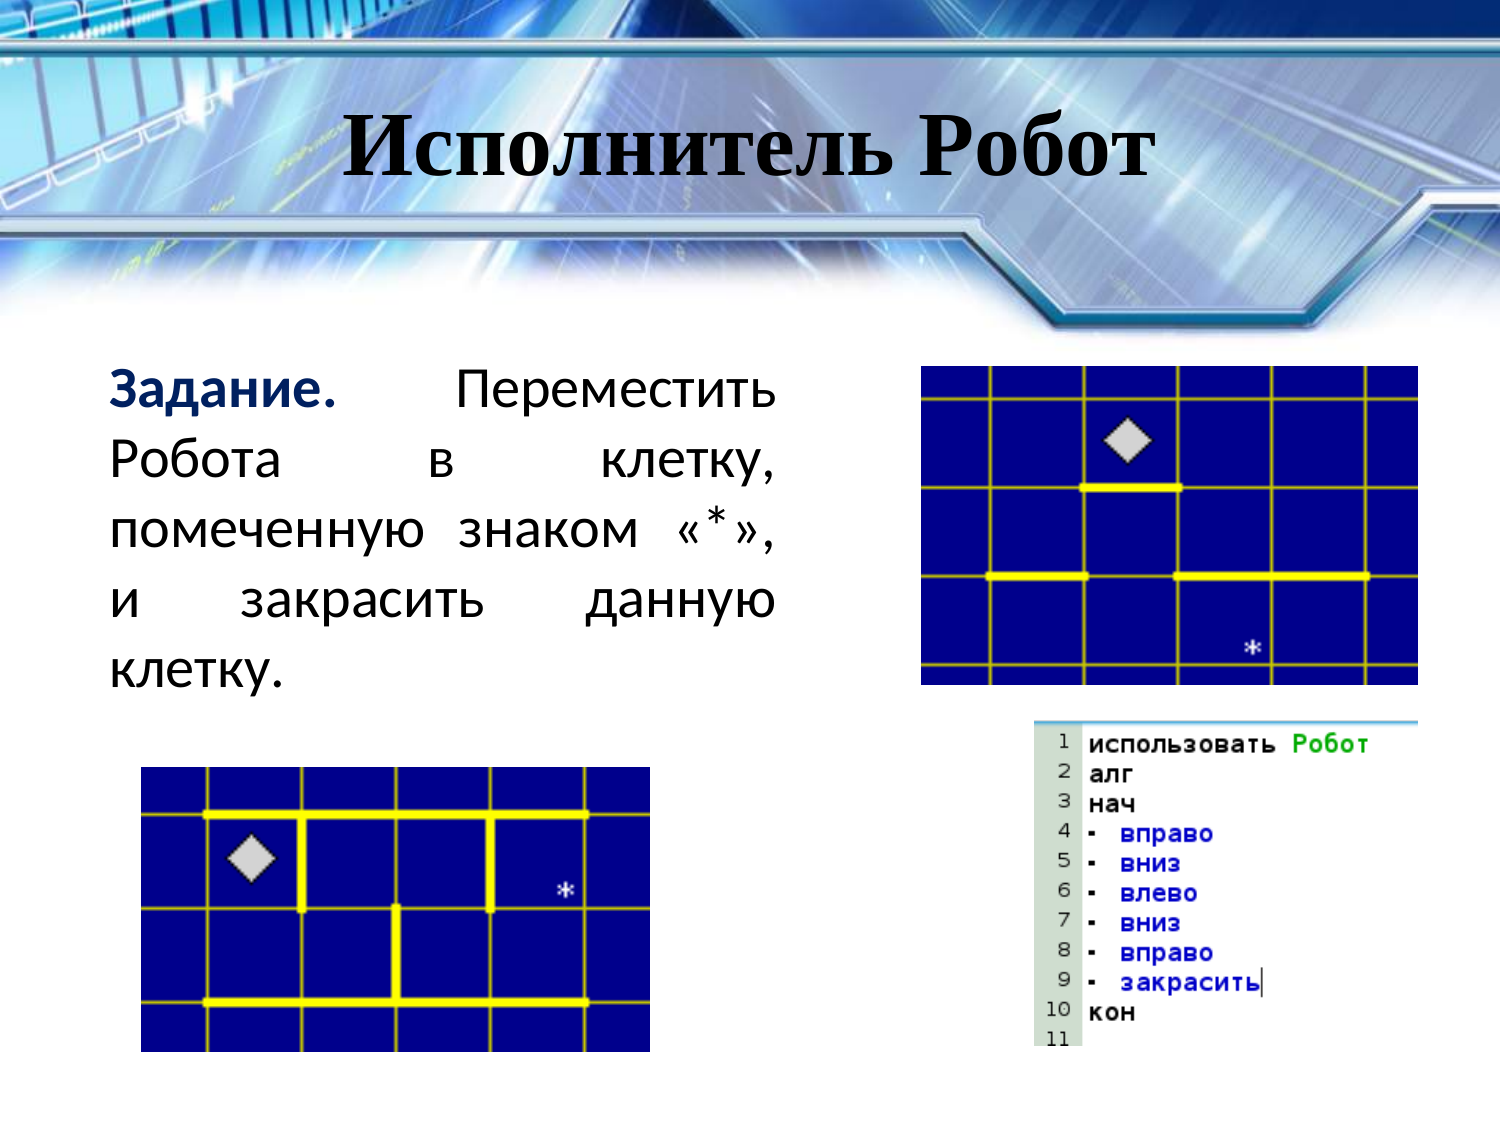

# Исполнитель Робот
Задание. Переместить Робота в клетку, помеченную знаком «*», и закрасить данную клетку.